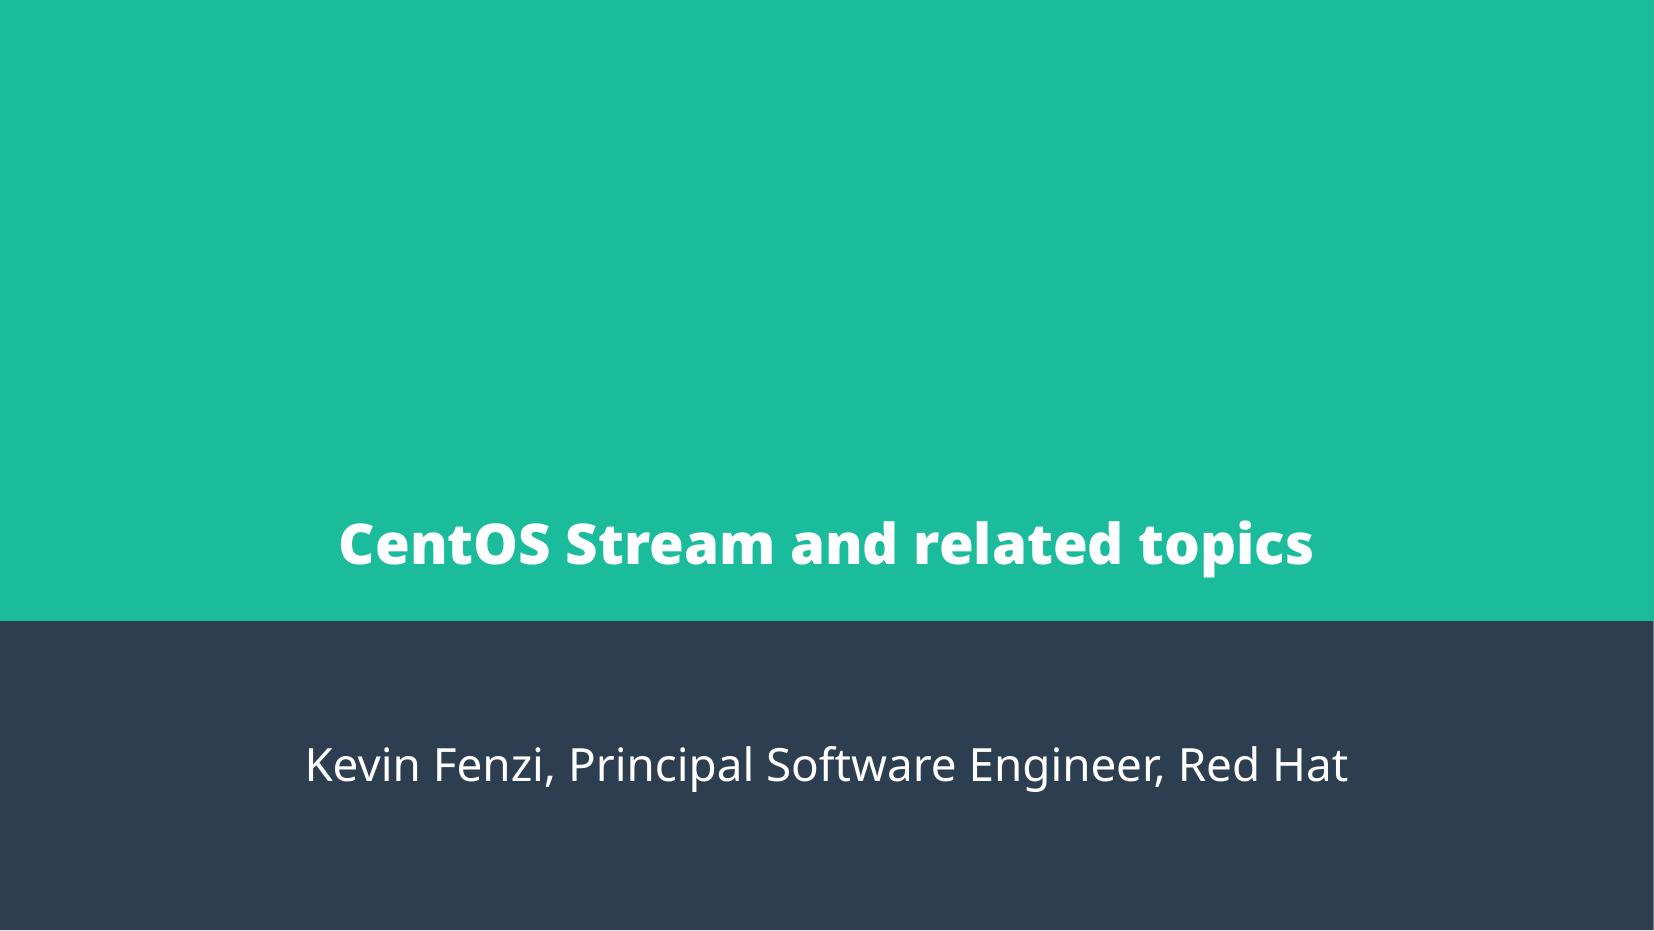

# CentOS Stream and related topics
Kevin Fenzi, Principal Software Engineer, Red Hat